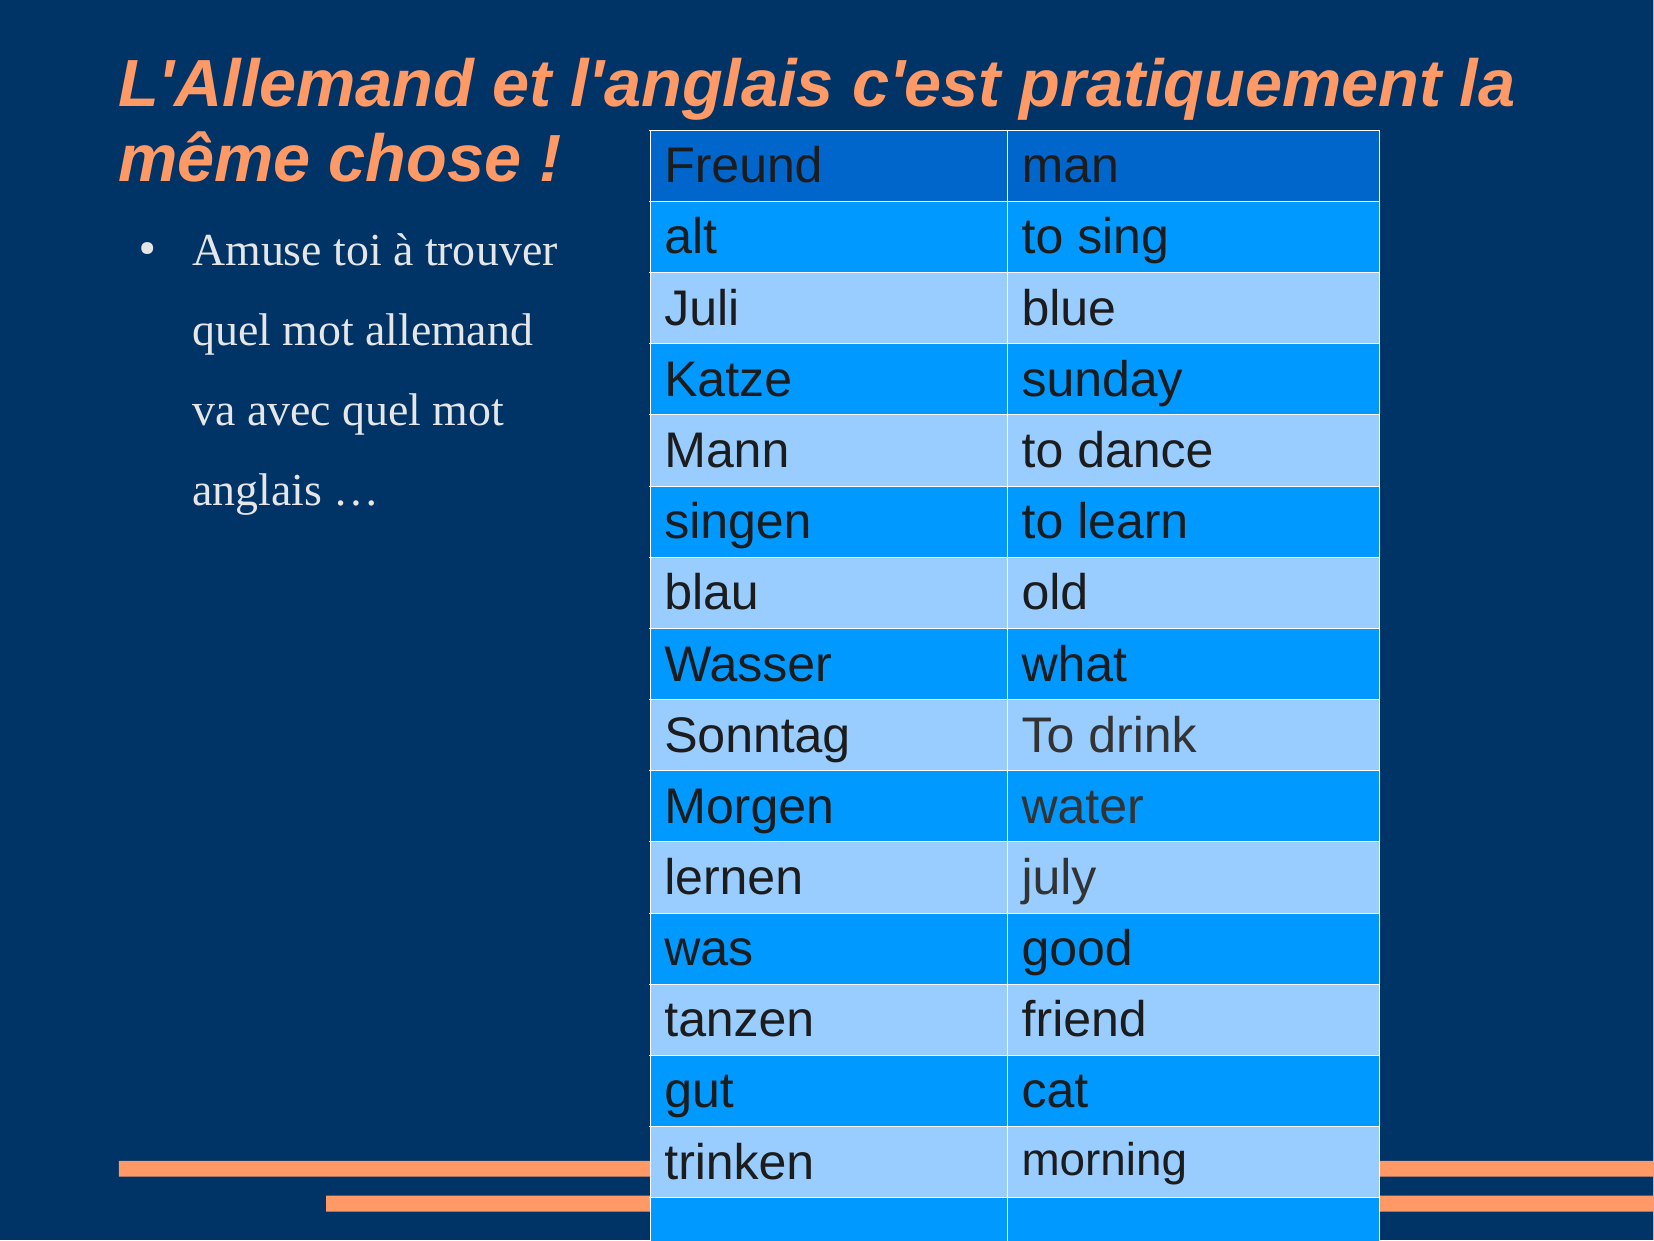

# L'Allemand et l'anglais c'est pratiquement la même chose !
| Freund | man |
| --- | --- |
| alt | to sing |
| Juli | blue |
| Katze | sunday |
| Mann | to dance |
| singen | to learn |
| blau | old |
| Wasser | what |
| Sonntag | To drink |
| Morgen | water |
| lernen | july |
| was | good |
| tanzen | friend |
| gut | cat |
| trinken | morning |
| | |
Amuse toi à trouver
quel mot allemand
va avec quel mot
anglais …